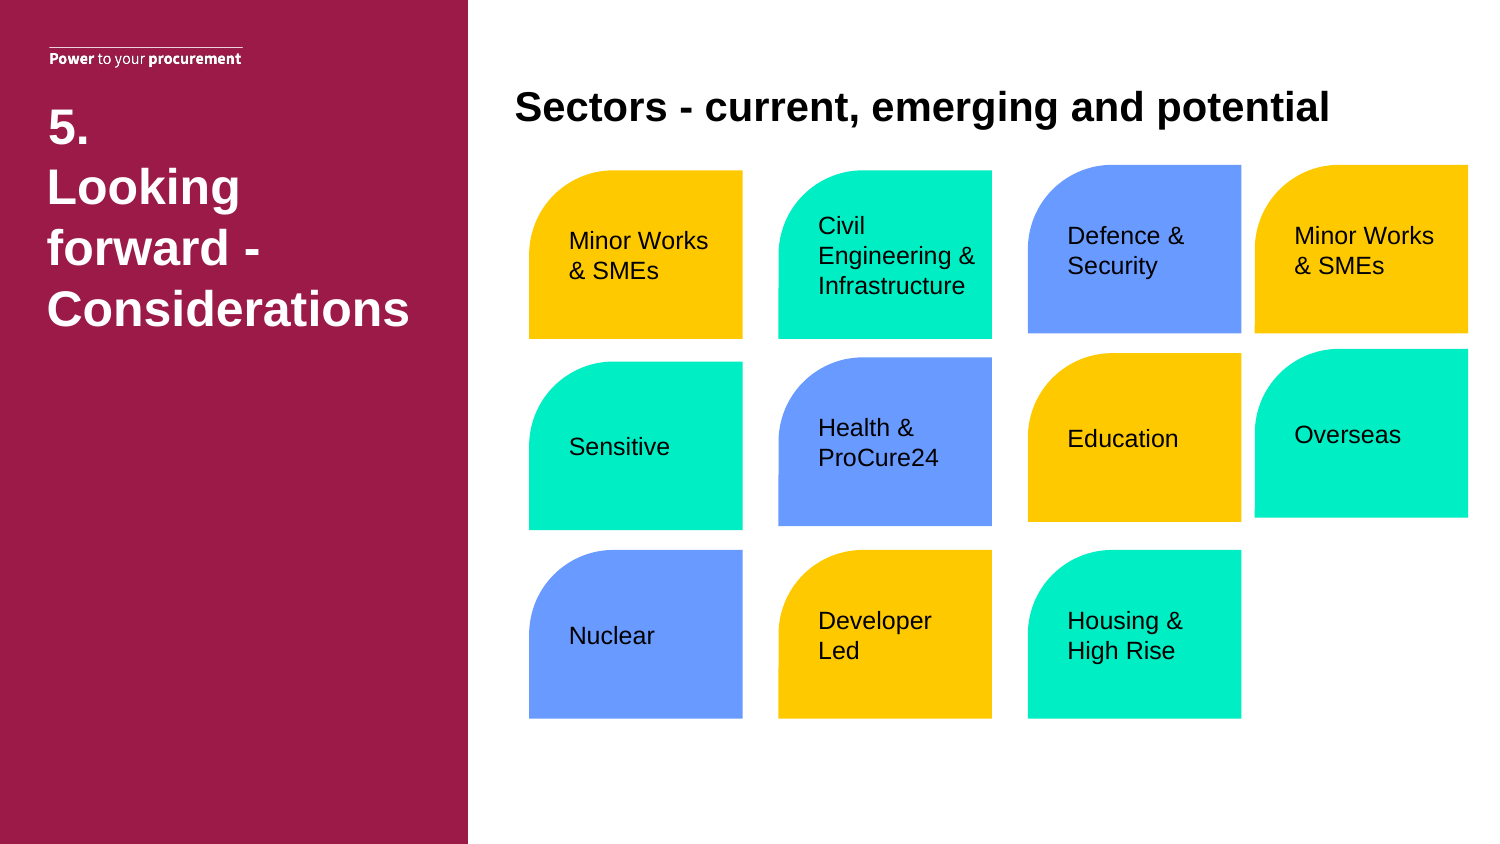

Sectors - current, emerging and potential
# 5. Looking forward - Considerations
Defence & Security
Minor Works & SMEs
Minor Works & SMEs
Civil Engineering & Infrastructure
Overseas
Education
Health & ProCure24
Sensitive
Nuclear
Developer Led
Housing & High Rise